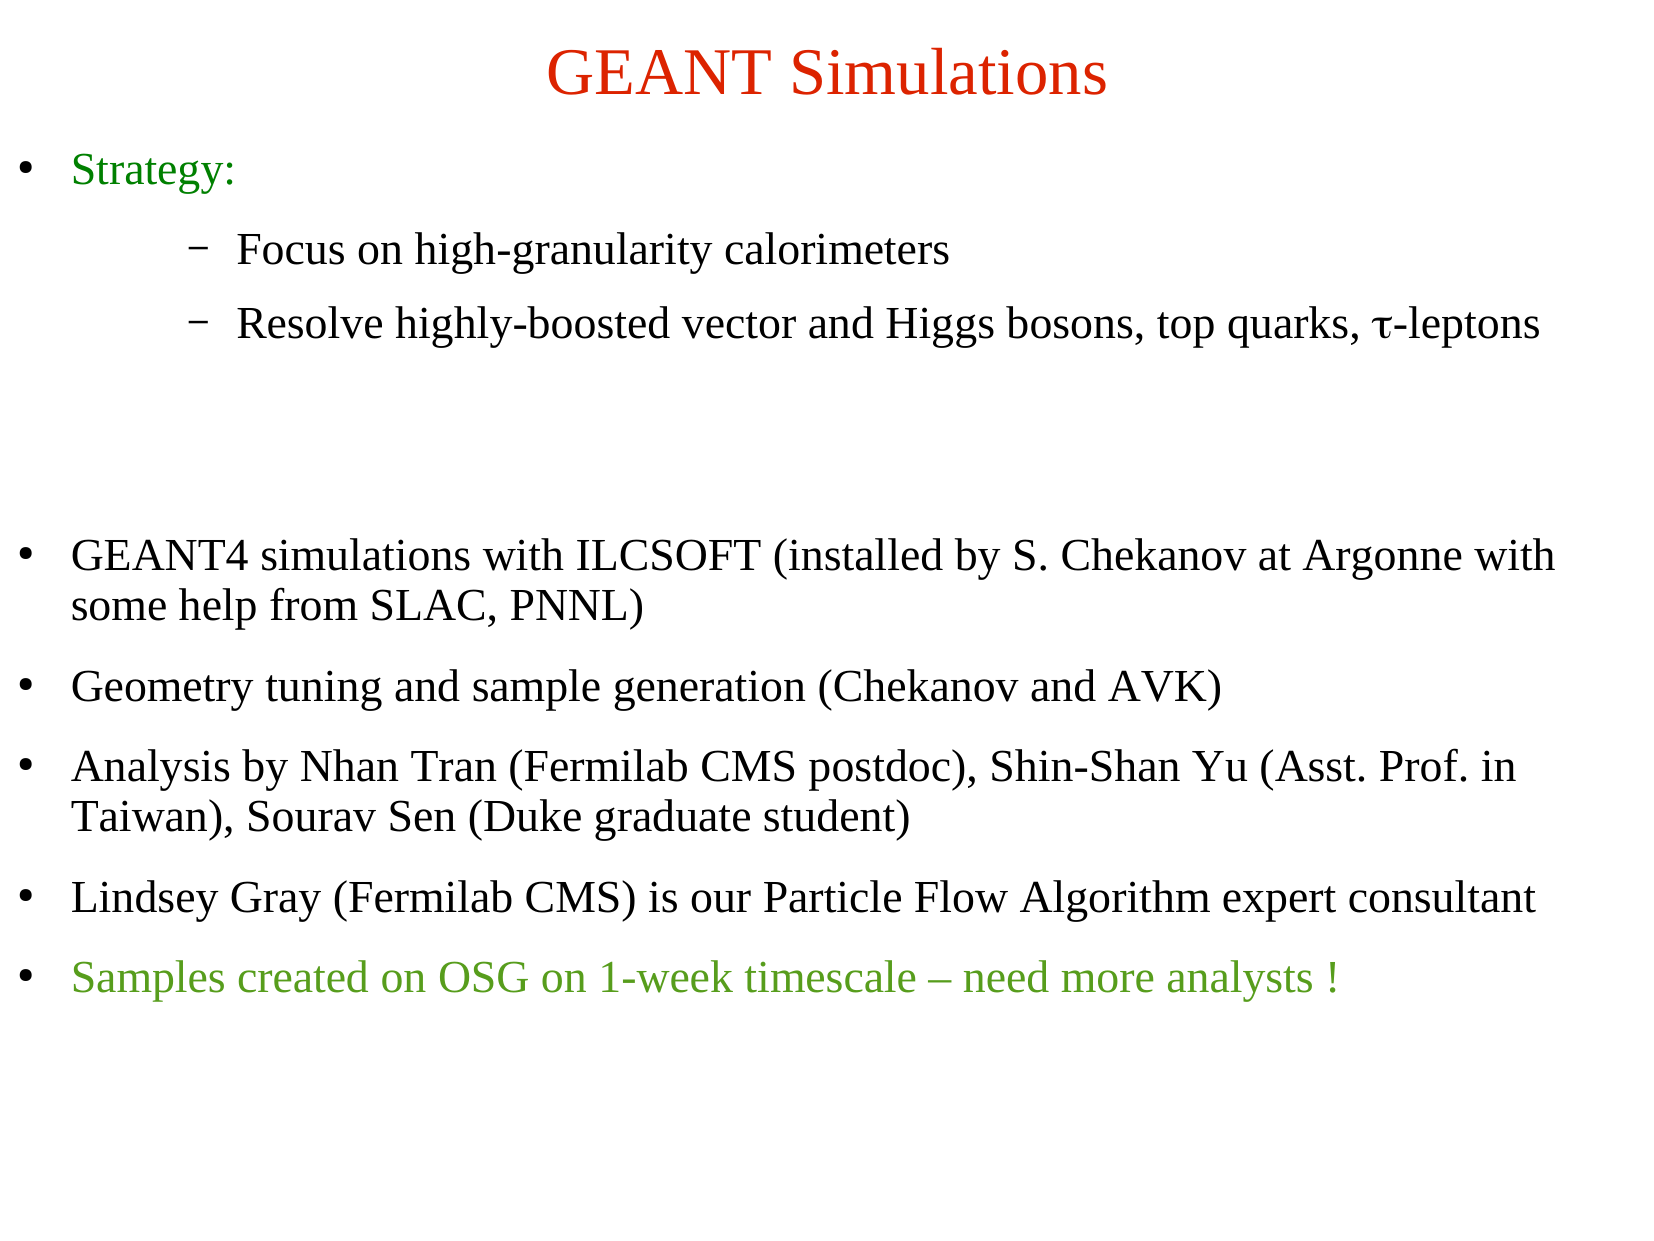

GEANT Simulations
# Strategy:
Focus on high-granularity calorimeters
Resolve highly-boosted vector and Higgs bosons, top quarks, τ-leptons
GEANT4 simulations with ILCSOFT (installed by S. Chekanov at Argonne with some help from SLAC, PNNL)
Geometry tuning and sample generation (Chekanov and AVK)
Analysis by Nhan Tran (Fermilab CMS postdoc), Shin-Shan Yu (Asst. Prof. in Taiwan), Sourav Sen (Duke graduate student)
Lindsey Gray (Fermilab CMS) is our Particle Flow Algorithm expert consultant
Samples created on OSG on 1-week timescale – need more analysts !